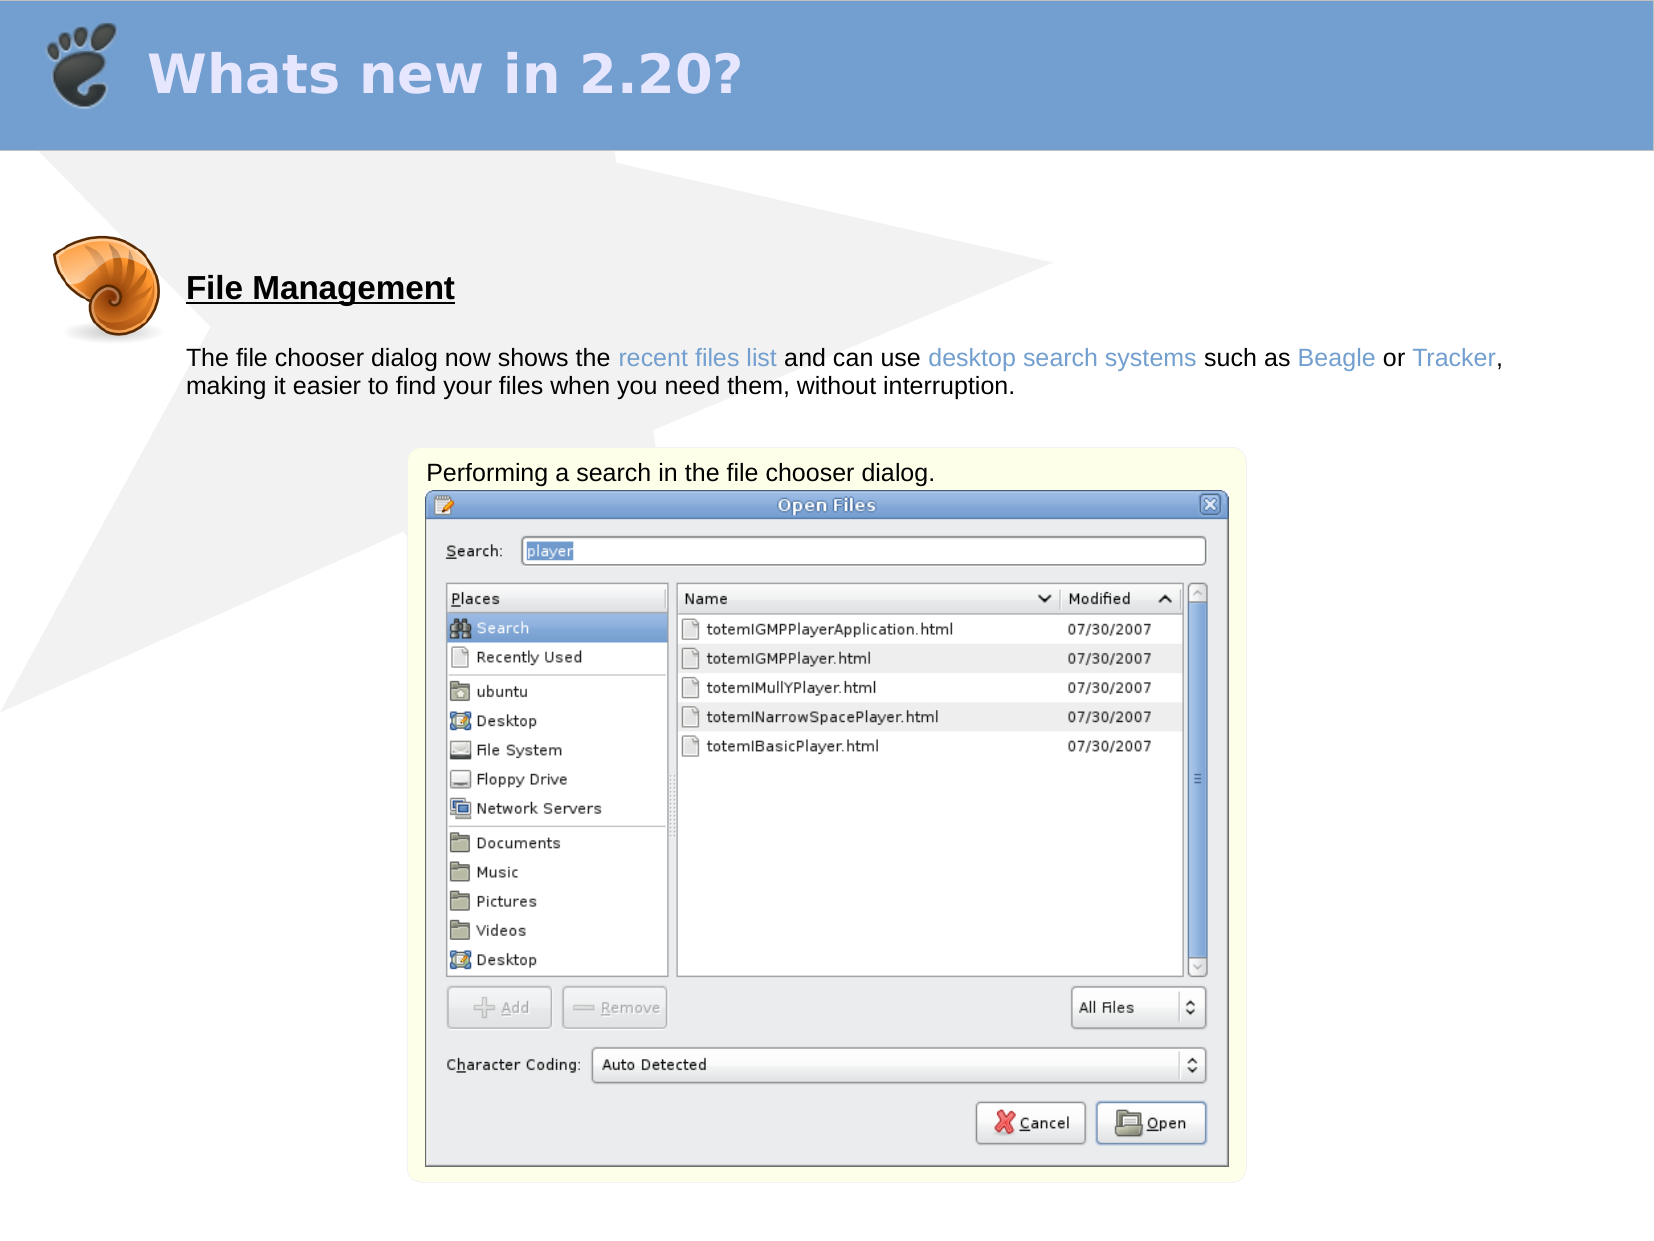

Whats new in 2.20?
#
File Management
The file chooser dialog now shows the recent files list and can use desktop search systems such as Beagle or Tracker, making it easier to find your files when you need them, without interruption.
Performing a search in the file chooser dialog.